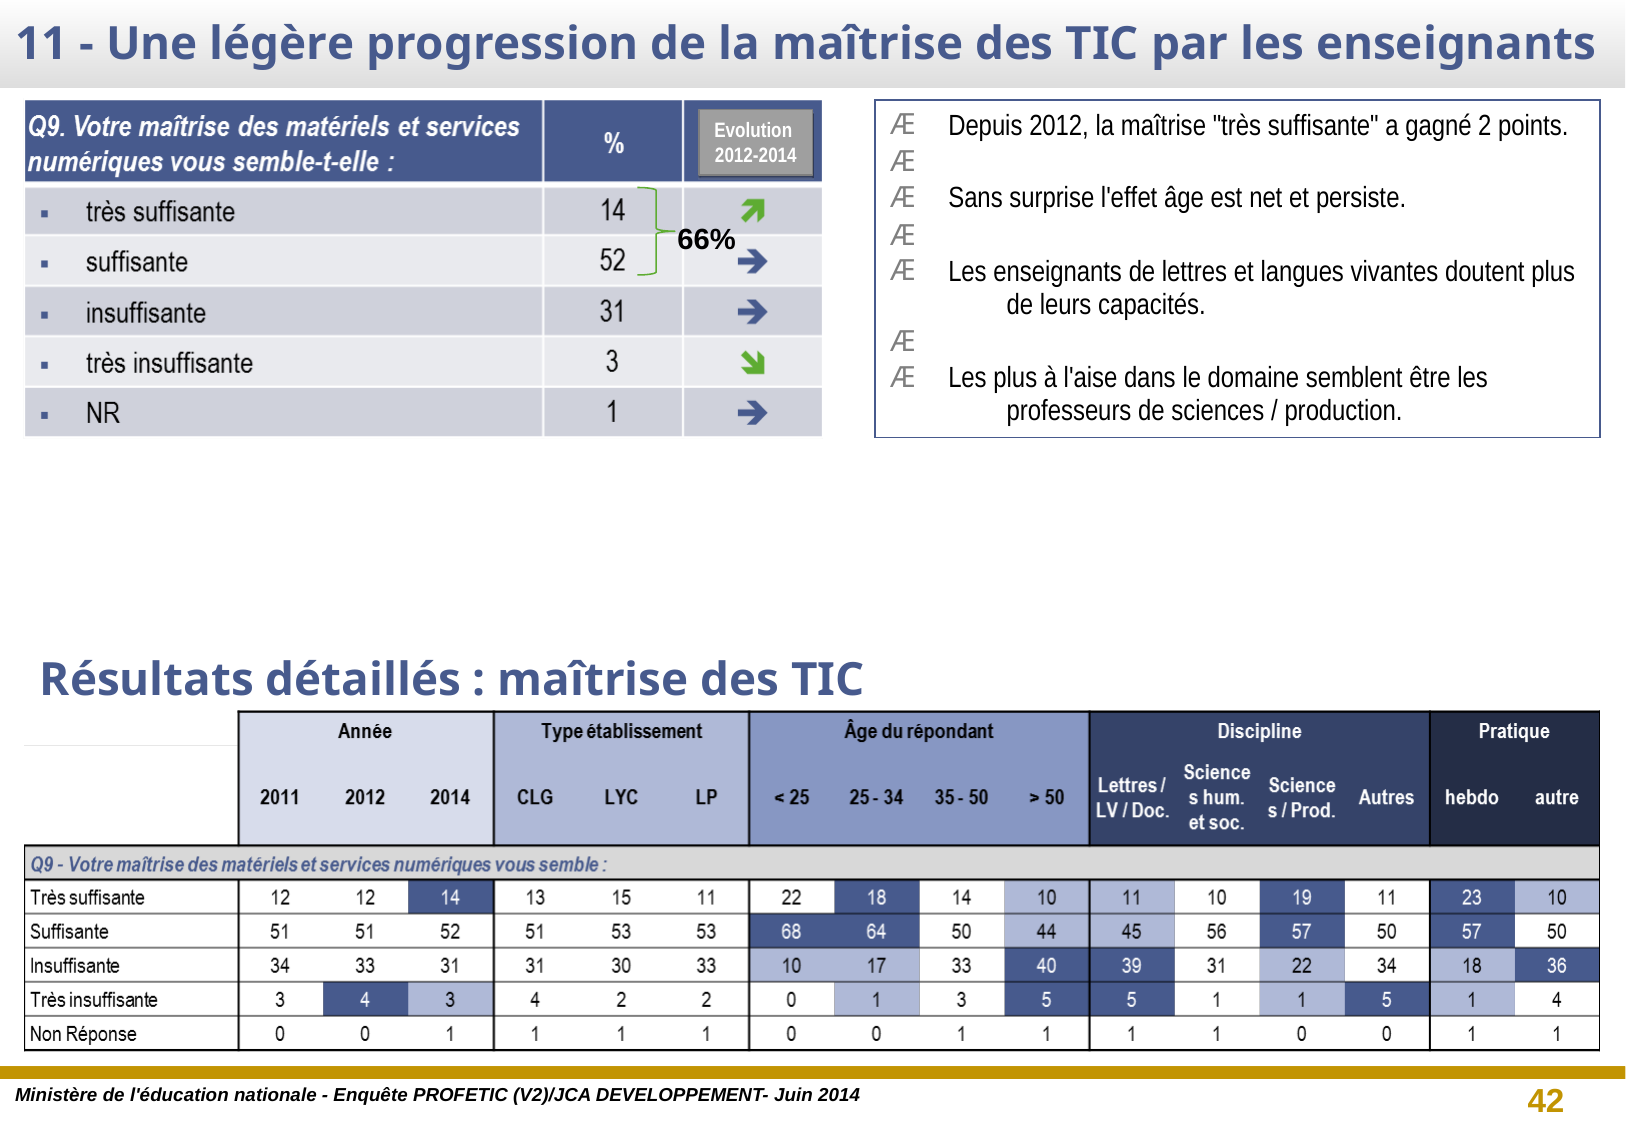

# 11 - Une légère progression de la maîtrise des TIC par les enseignants
Depuis 2012, la maîtrise "très suffisante" a gagné 2 points.
Sans surprise l'effet âge est net et persiste.
Les enseignants de lettres et langues vivantes doutent plus de leurs capacités.
Les plus à l'aise dans le domaine semblent être les professeurs de sciences / production.
Evolution
2012-2014
66%
Résultats détaillés : maîtrise des TIC
42
Ministère de l'éducation nationale - Enquête PROFETIC (V2)/JCA DEVELOPPEMENT- Juin 2014